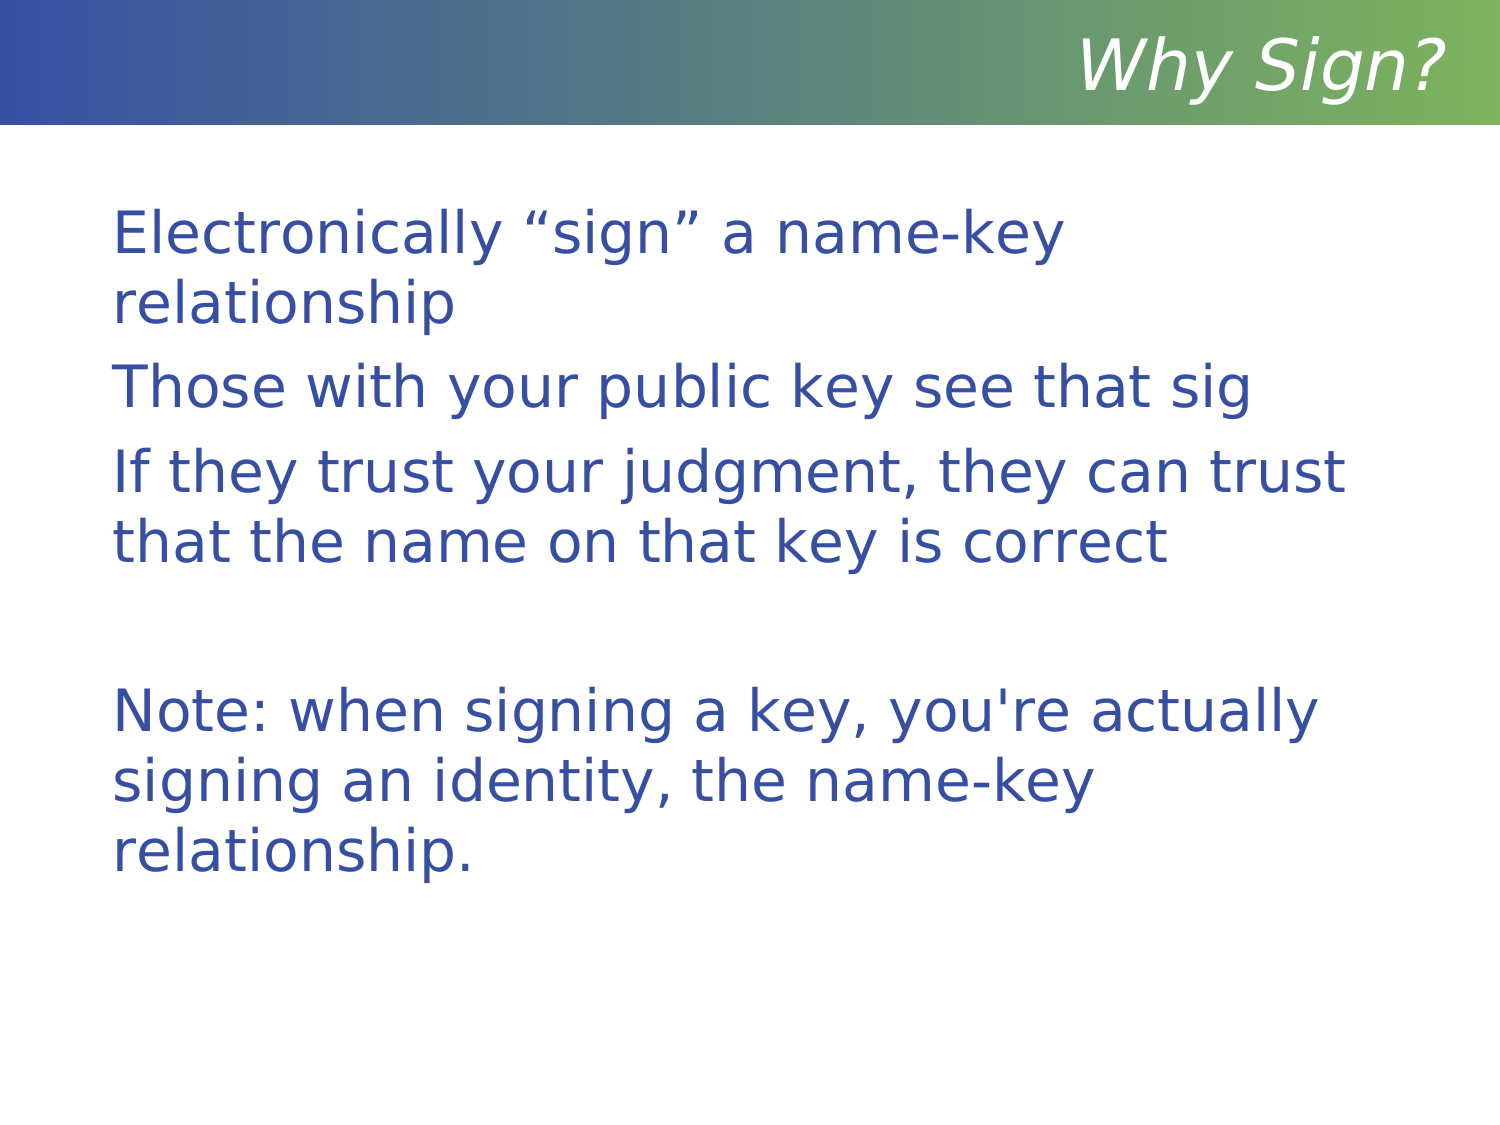

# Why Sign?
Electronically “sign” a name-key relationship
Those with your public key see that sig
If they trust your judgment, they can trust that the name on that key is correct
Note: when signing a key, you're actually signing an identity, the name-key relationship.